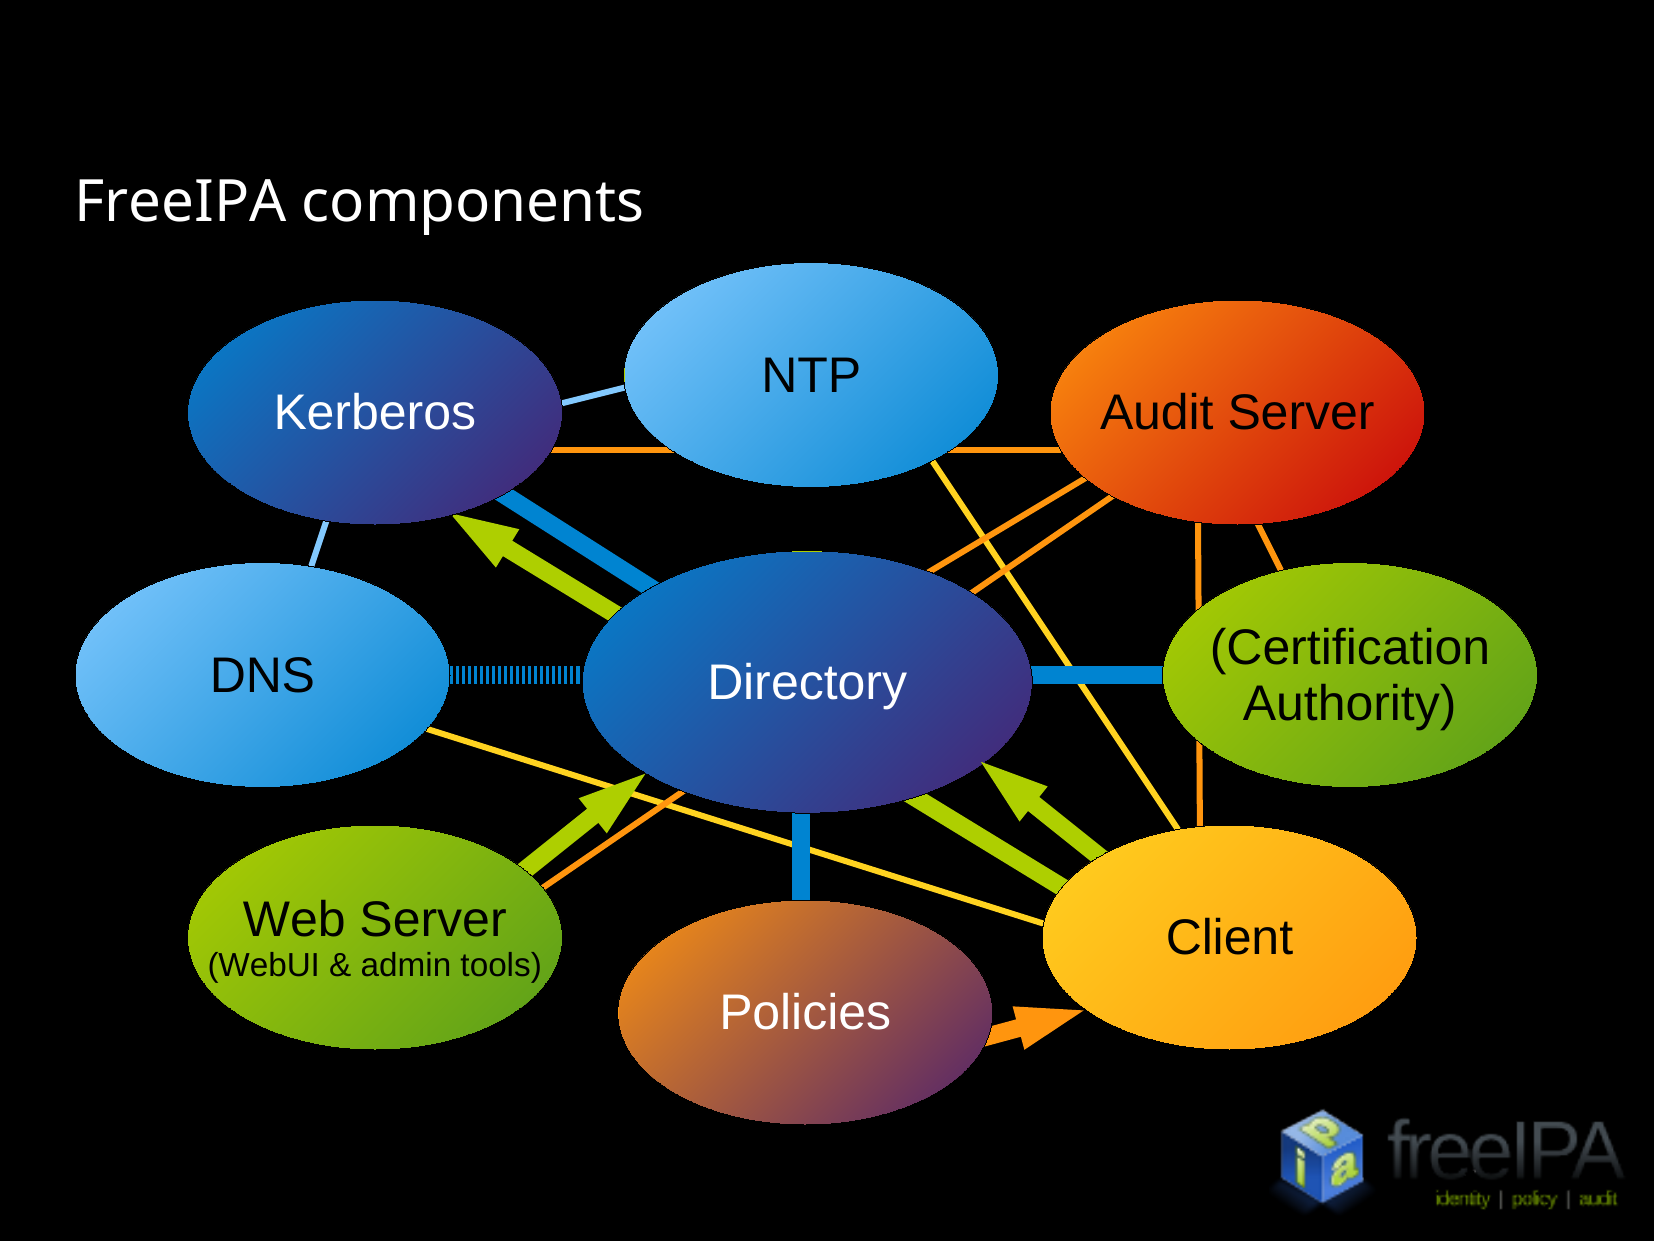

# FreeIPA components
NTP
Kerberos
Audit Server
Directory
DNS
(Certification
Authority)
Web Server
(WebUI & admin tools)
Client
Policies